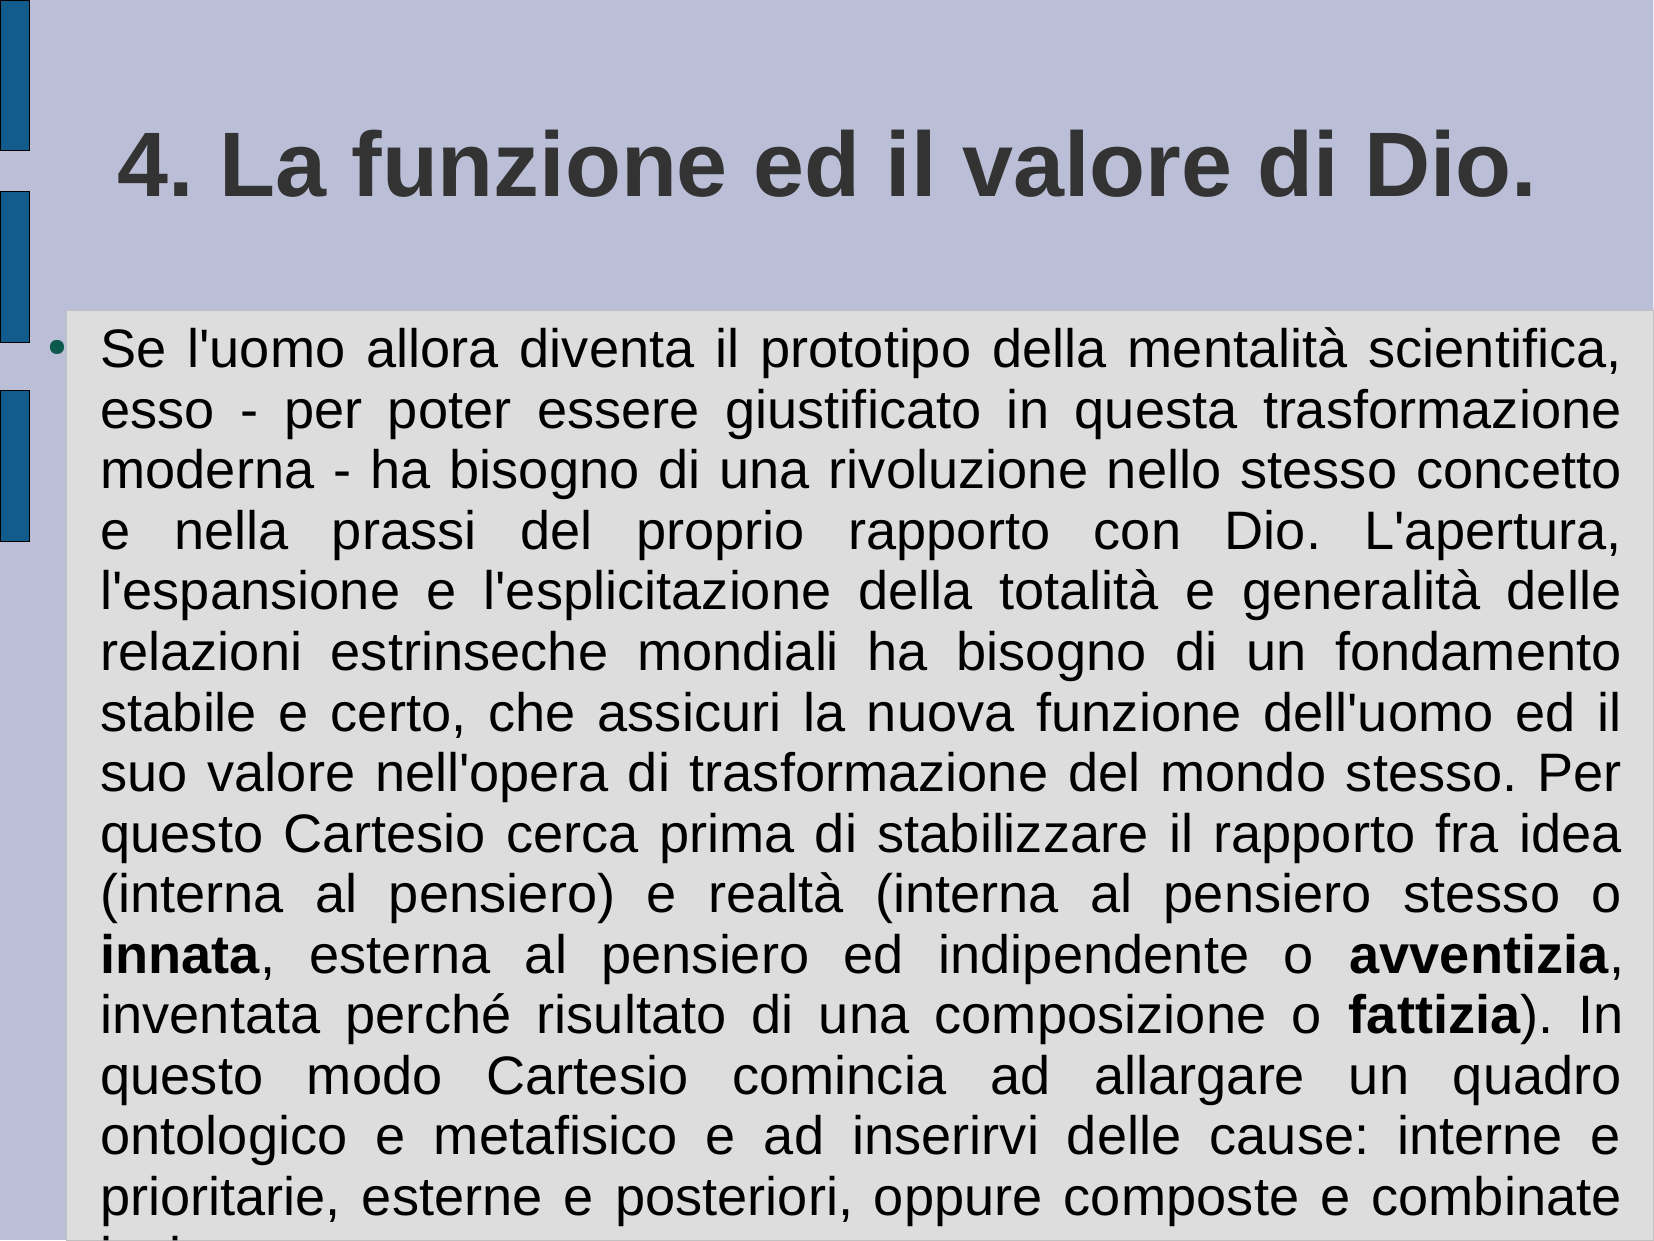

# 4. La funzione ed il valore di Dio.
Se l'uomo allora diventa il prototipo della mentalità scientifica, esso - per poter essere giustificato in questa trasformazione moderna - ha bisogno di una rivoluzione nello stesso concetto e nella prassi del proprio rapporto con Dio. L'apertura, l'espansione e l'esplicitazione della totalità e generalità delle relazioni estrinseche mondiali ha bisogno di un fondamento stabile e certo, che assicuri la nuova funzione dell'uomo ed il suo valore nell'opera di trasformazione del mondo stesso. Per questo Cartesio cerca prima di stabilizzare il rapporto fra idea (interna al pensiero) e realtà (interna al pensiero stesso o innata, esterna al pensiero ed indipendente o avventizia, inventata perché risultato di una composizione o fattizia). In questo modo Cartesio comincia ad allargare un quadro ontologico e metafisico e ad inserirvi delle cause: interne e prioritarie, esterne e posteriori, oppure composte e combinate insieme.